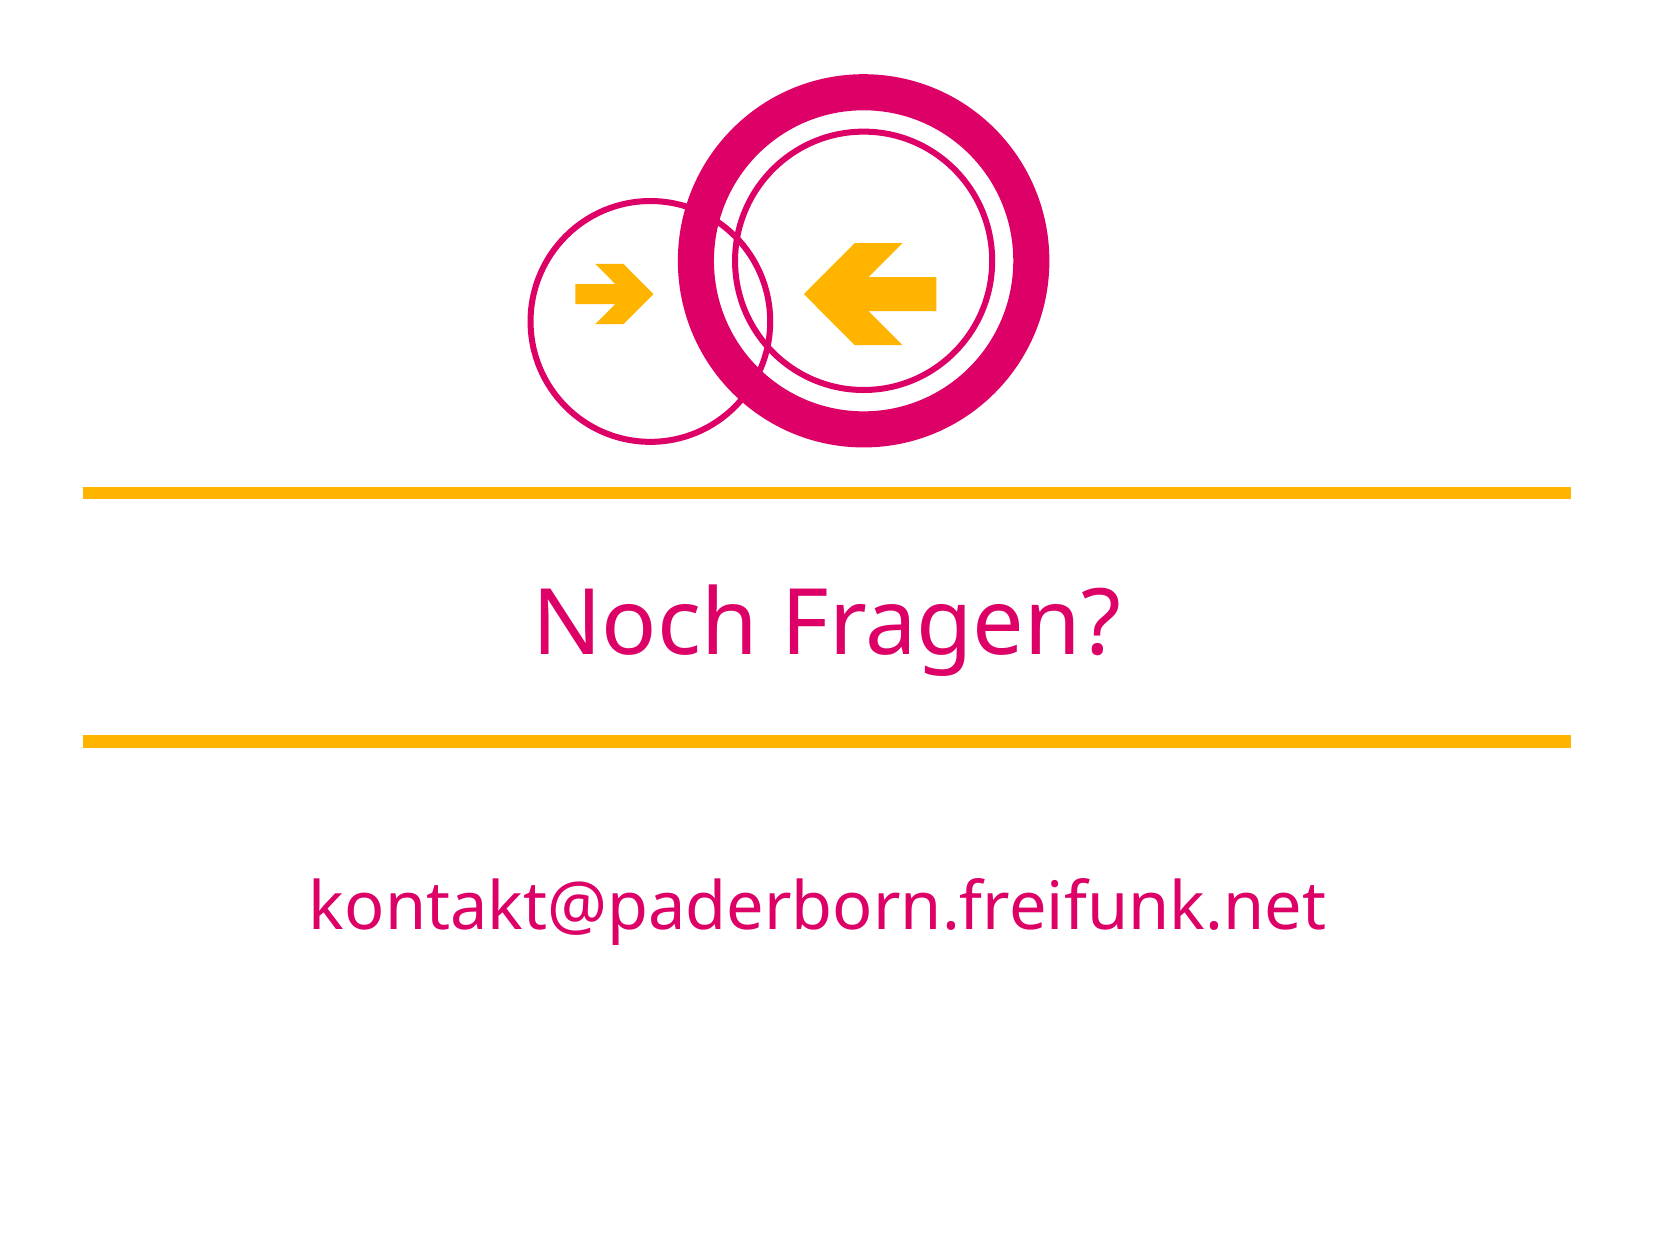

# Noch Fragen?
kontakt@paderborn.freifunk.net
stellt sich vor
14